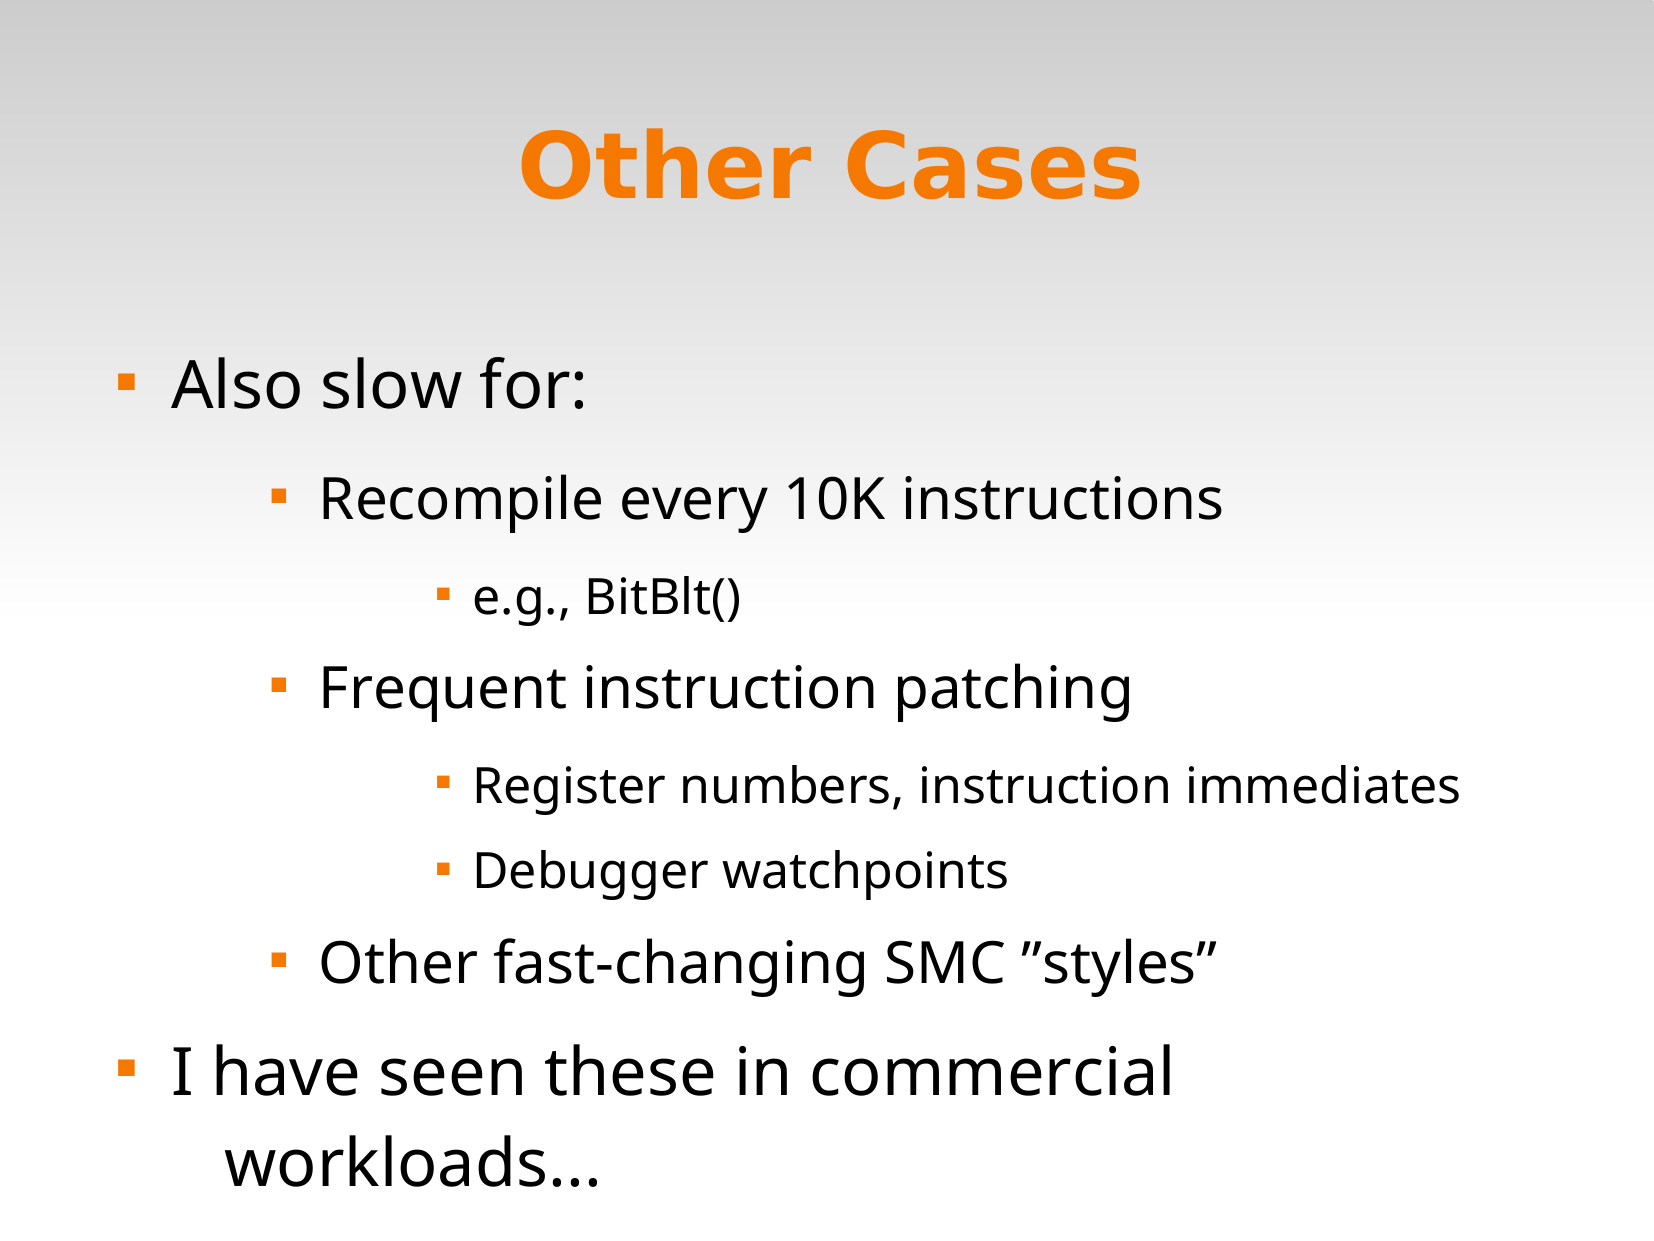

# Other Cases
Also slow for:
Recompile every 10K instructions
e.g., BitBlt()
Frequent instruction patching
Register numbers, instruction immediates
Debugger watchpoints
Other fast-changing SMC ”styles”
I have seen these in commercial workloads...